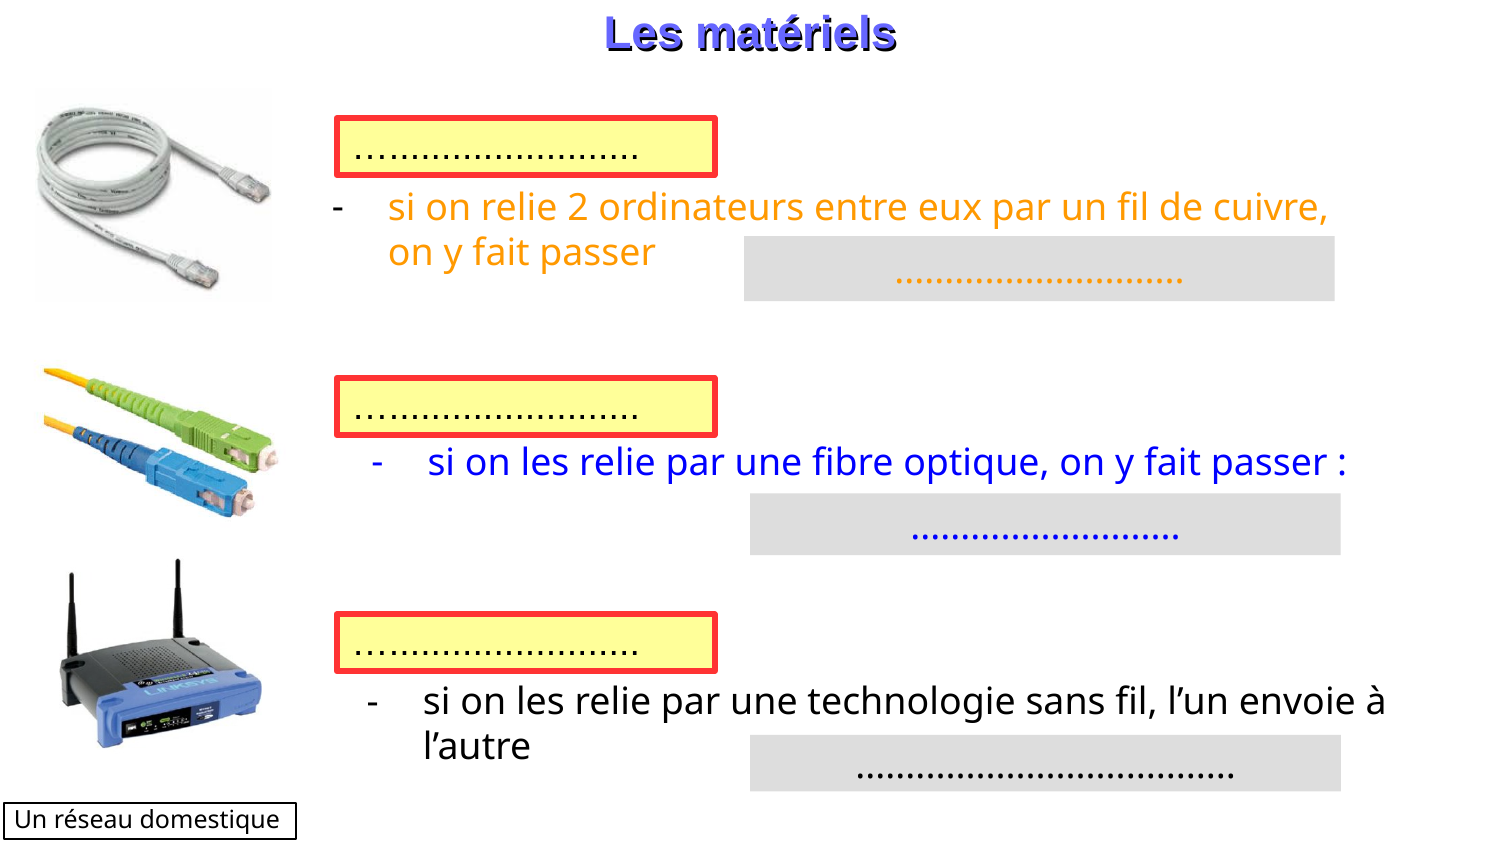

Les matériels
…........................
si on relie 2 ordinateurs entre eux par un fil de cuivre, on y fait passer
.............................
…........................
si on les relie par une fibre optique, on y fait passer :
...........................
…........................
si on les relie par une technologie sans fil, l’un envoie à l’autre
......................................
Un réseau domestique